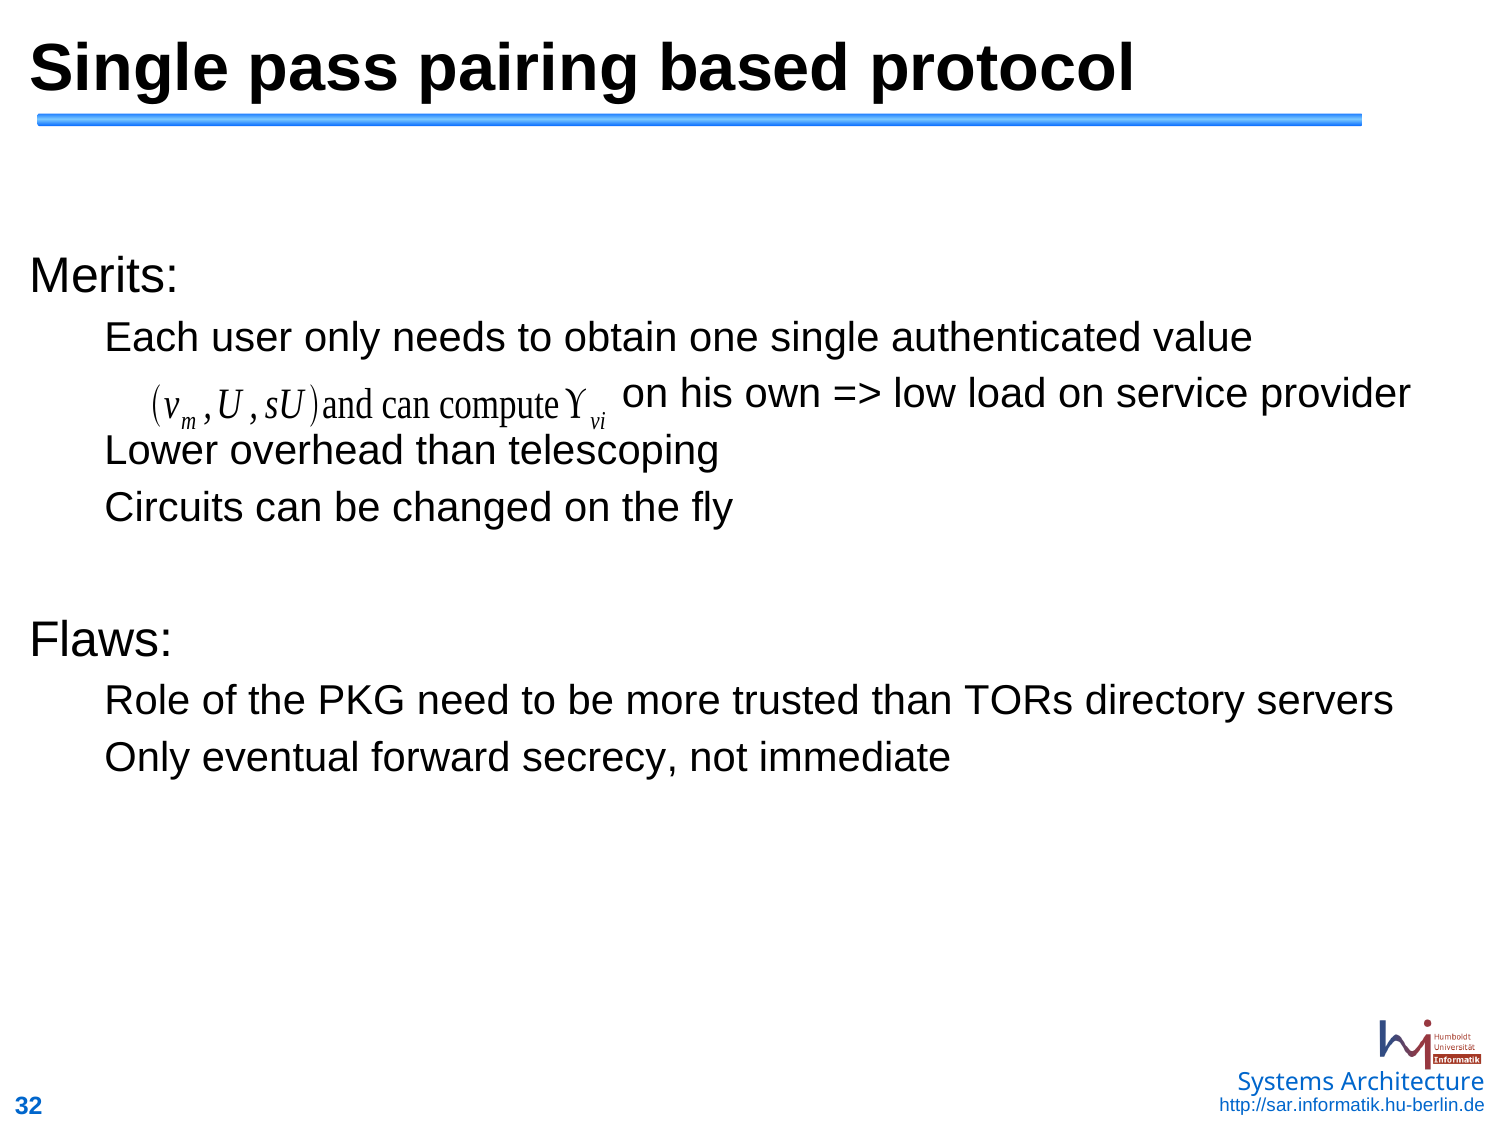

# Single pass pairing based protocol
Merits:
Each user only needs to obtain one single authenticated value
 on his own => low load on service provider
Lower overhead than telescoping
Circuits can be changed on the fly
Flaws:
Role of the PKG need to be more trusted than TORs directory servers
Only eventual forward secrecy, not immediate